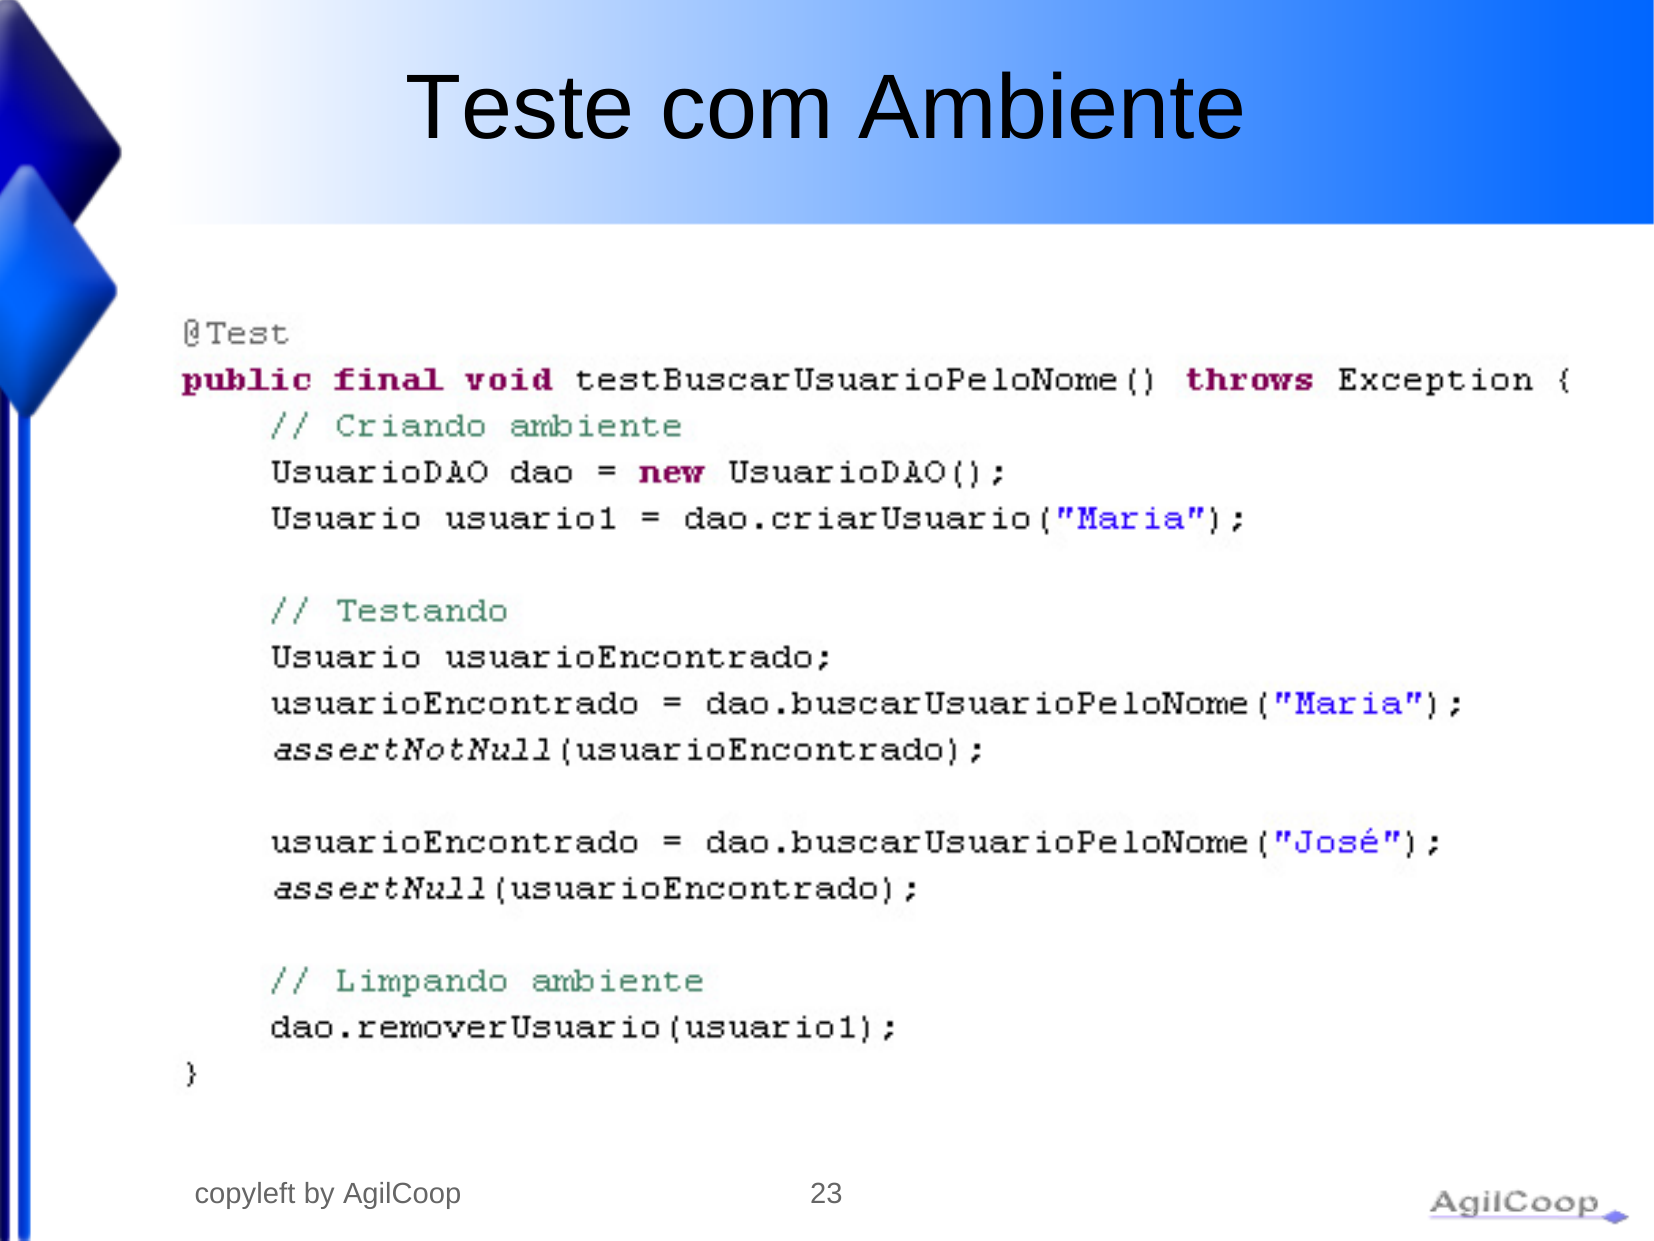

# Teste com Ambiente
copyleft by AgilCoop
23